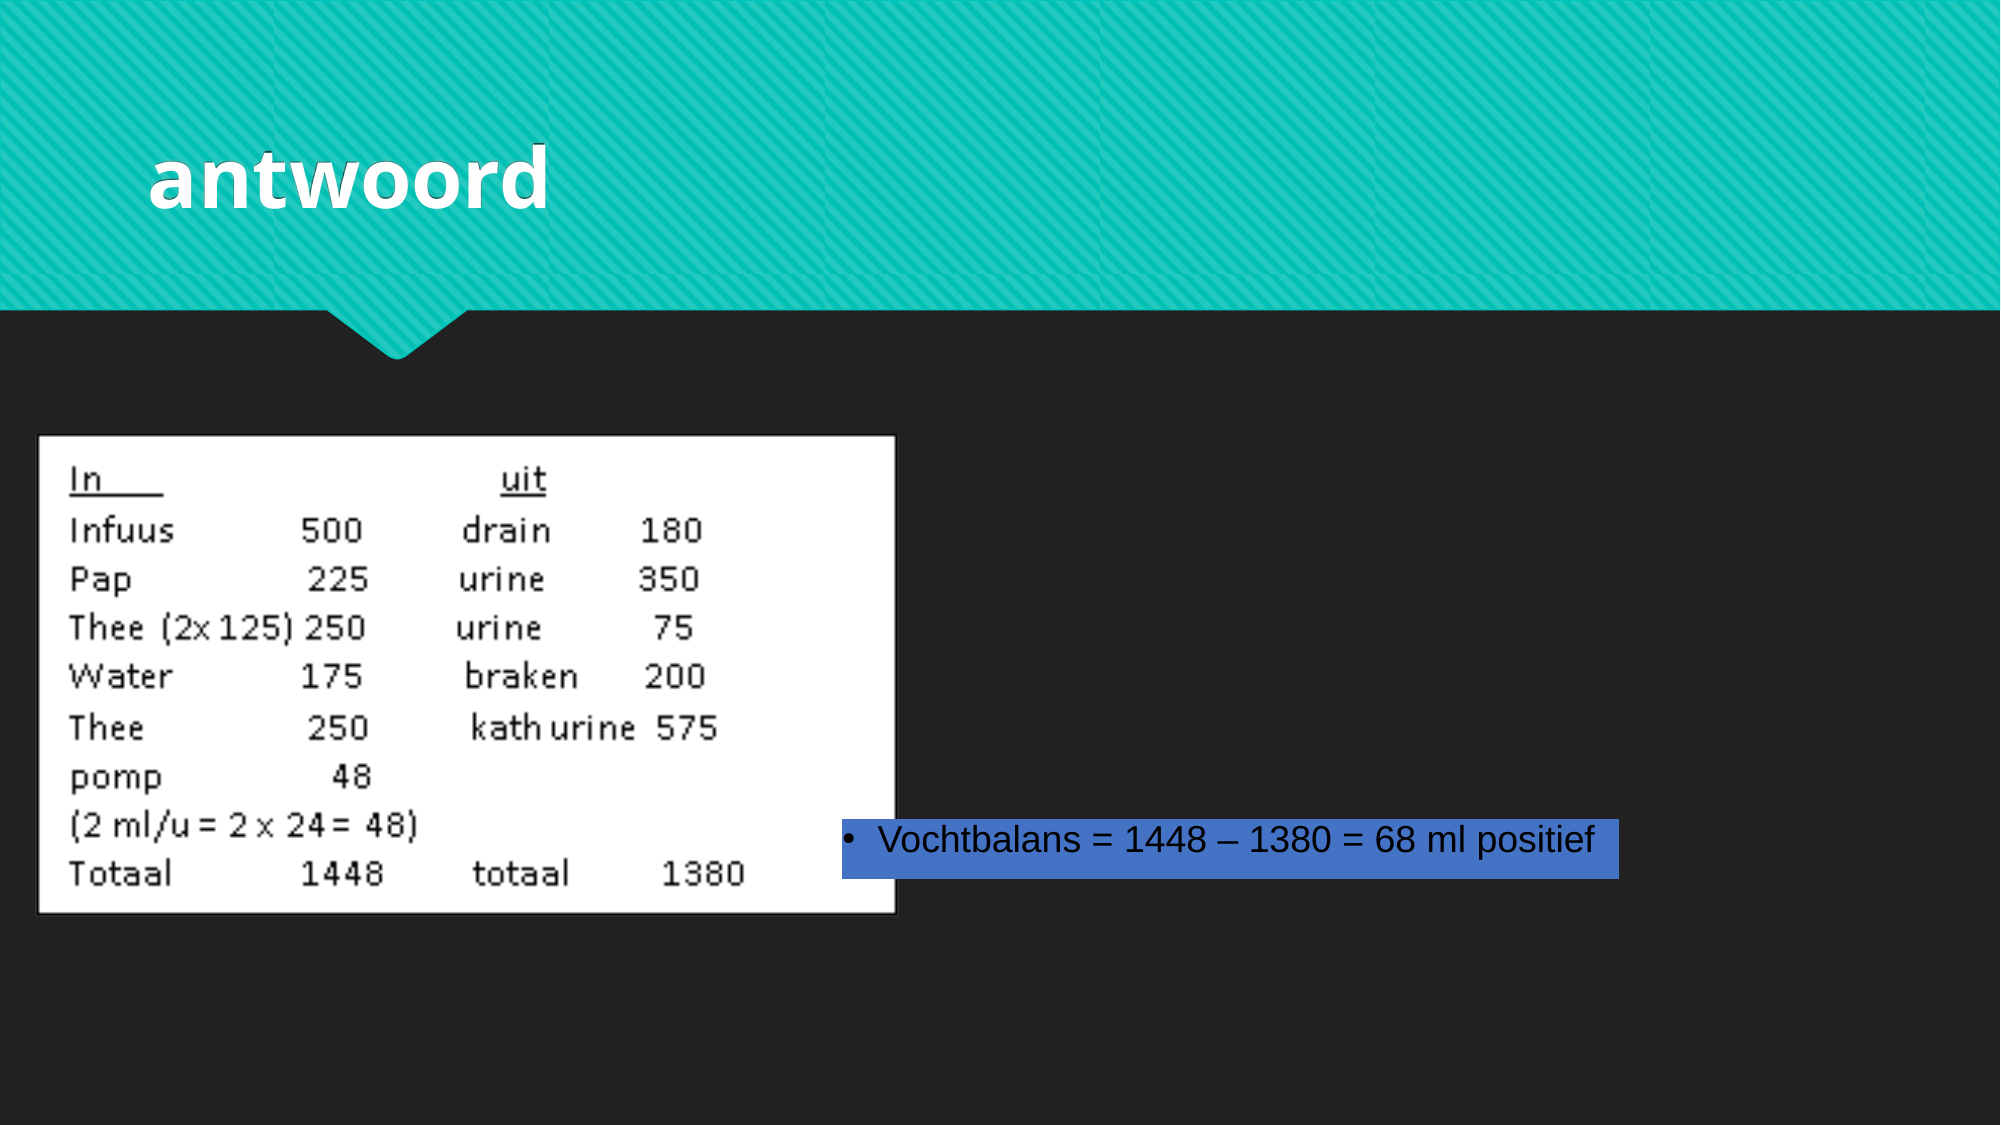

# antwoord
| Vochtbalans = 1448 – 1380 = 68 ml positief |
| --- |